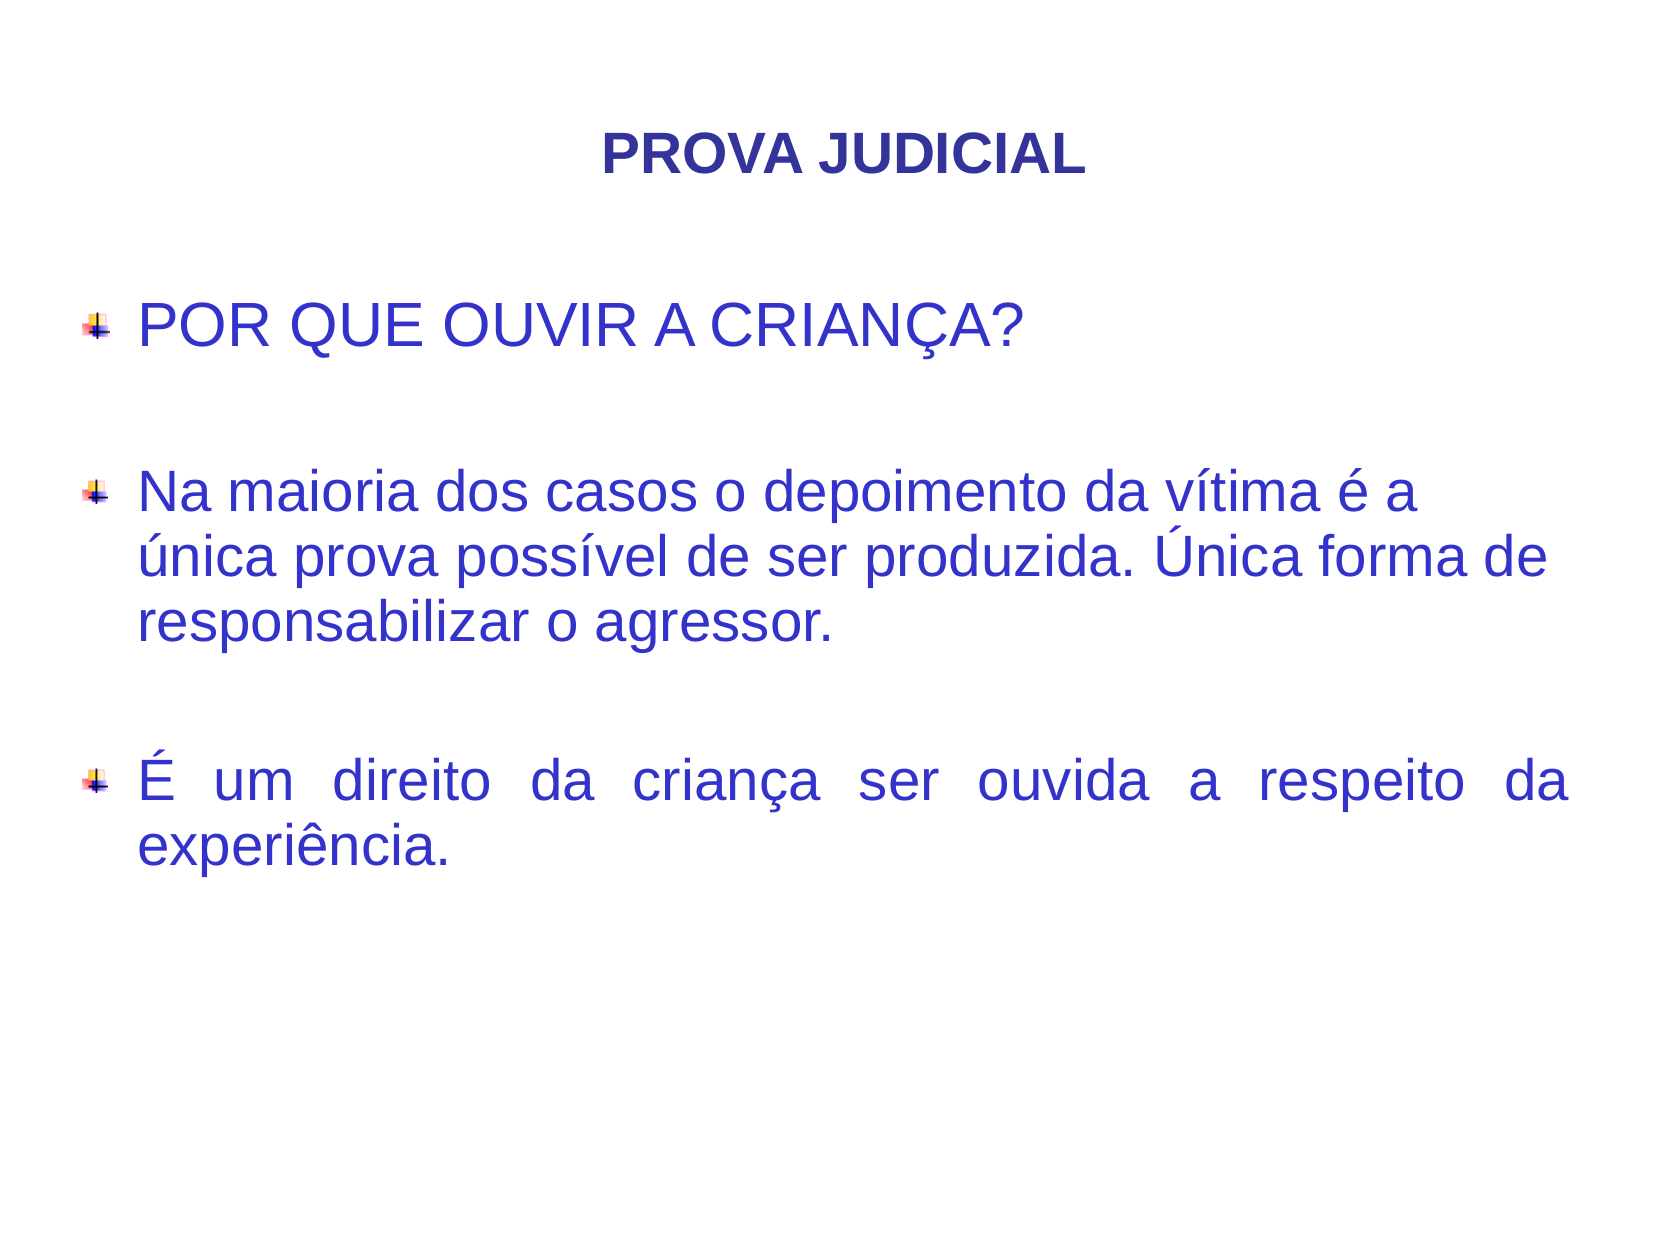

# PROVA JUDICIAL
POR QUE OUVIR A CRIANÇA?
Na maioria dos casos o depoimento da vítima é a única prova possível de ser produzida. Única forma de responsabilizar o agressor.
É um direito da criança ser ouvida a respeito da experiência.